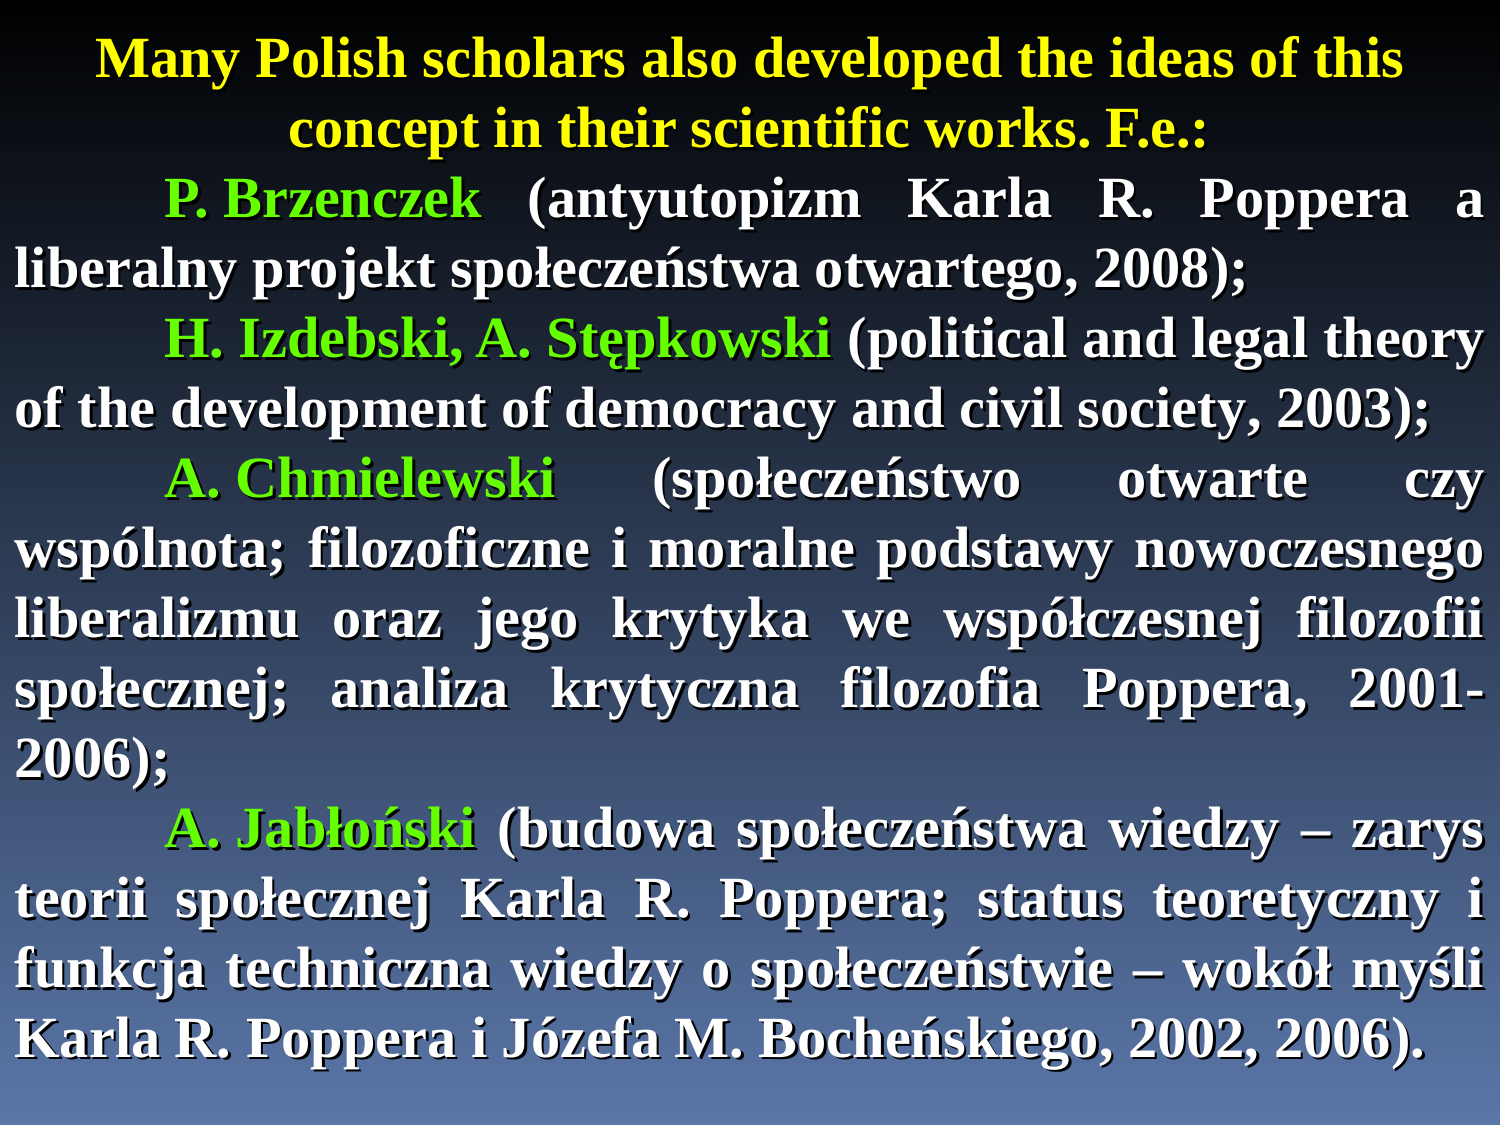

Many Polish scholars also developed the ideas of this concept in their scientific works. F.e.:
			P. Brzenczek (antyutopizm Karla R. Poppera a liberalny projekt społeczeństwa otwartego, 2008);
			H. Izdebski, A. Stępkowski (political and legal theory of the development of democracy and civil society, 2003);
			A. Chmielewski (społeczeństwo otwarte czy wspólnota; filozoficzne i moralne podstawy nowoczesnego liberalizmu oraz jego krytyka we współczesnej filozofii społecznej; analiza krytyczna filozofia Poppera, 2001-2006);
			A. Jabłoński (budowa społeczeństwa wiedzy – zarys teorii społecznej Karla R. Poppera; status teoretyczny i funkcja techniczna wiedzy o społeczeństwie – wokół myśli Karla R. Poppera i Józefa M. Bocheńskiego, 2002, 2006).